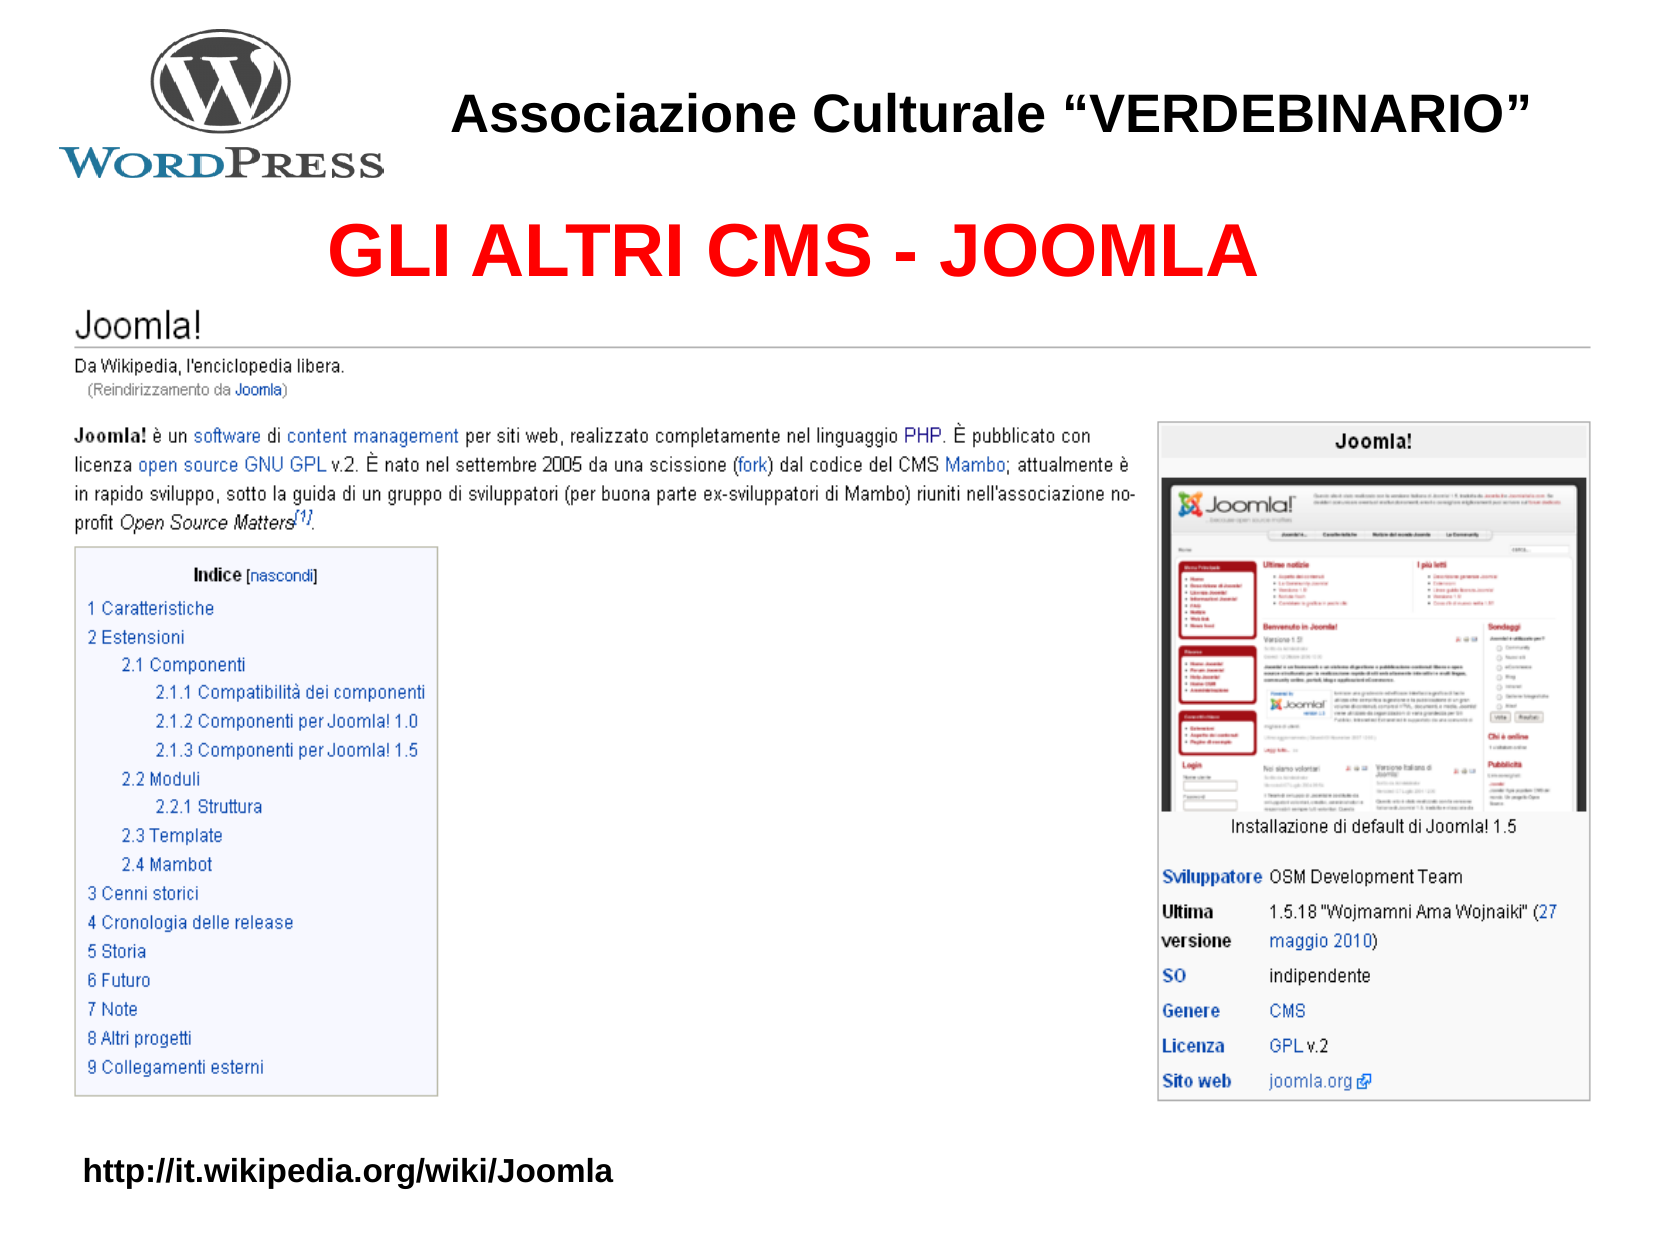

# Associazione Culturale “VERDEBINARIO”
GLI ALTRI CMS - JOOMLA
http://it.wikipedia.org/wiki/Joomla